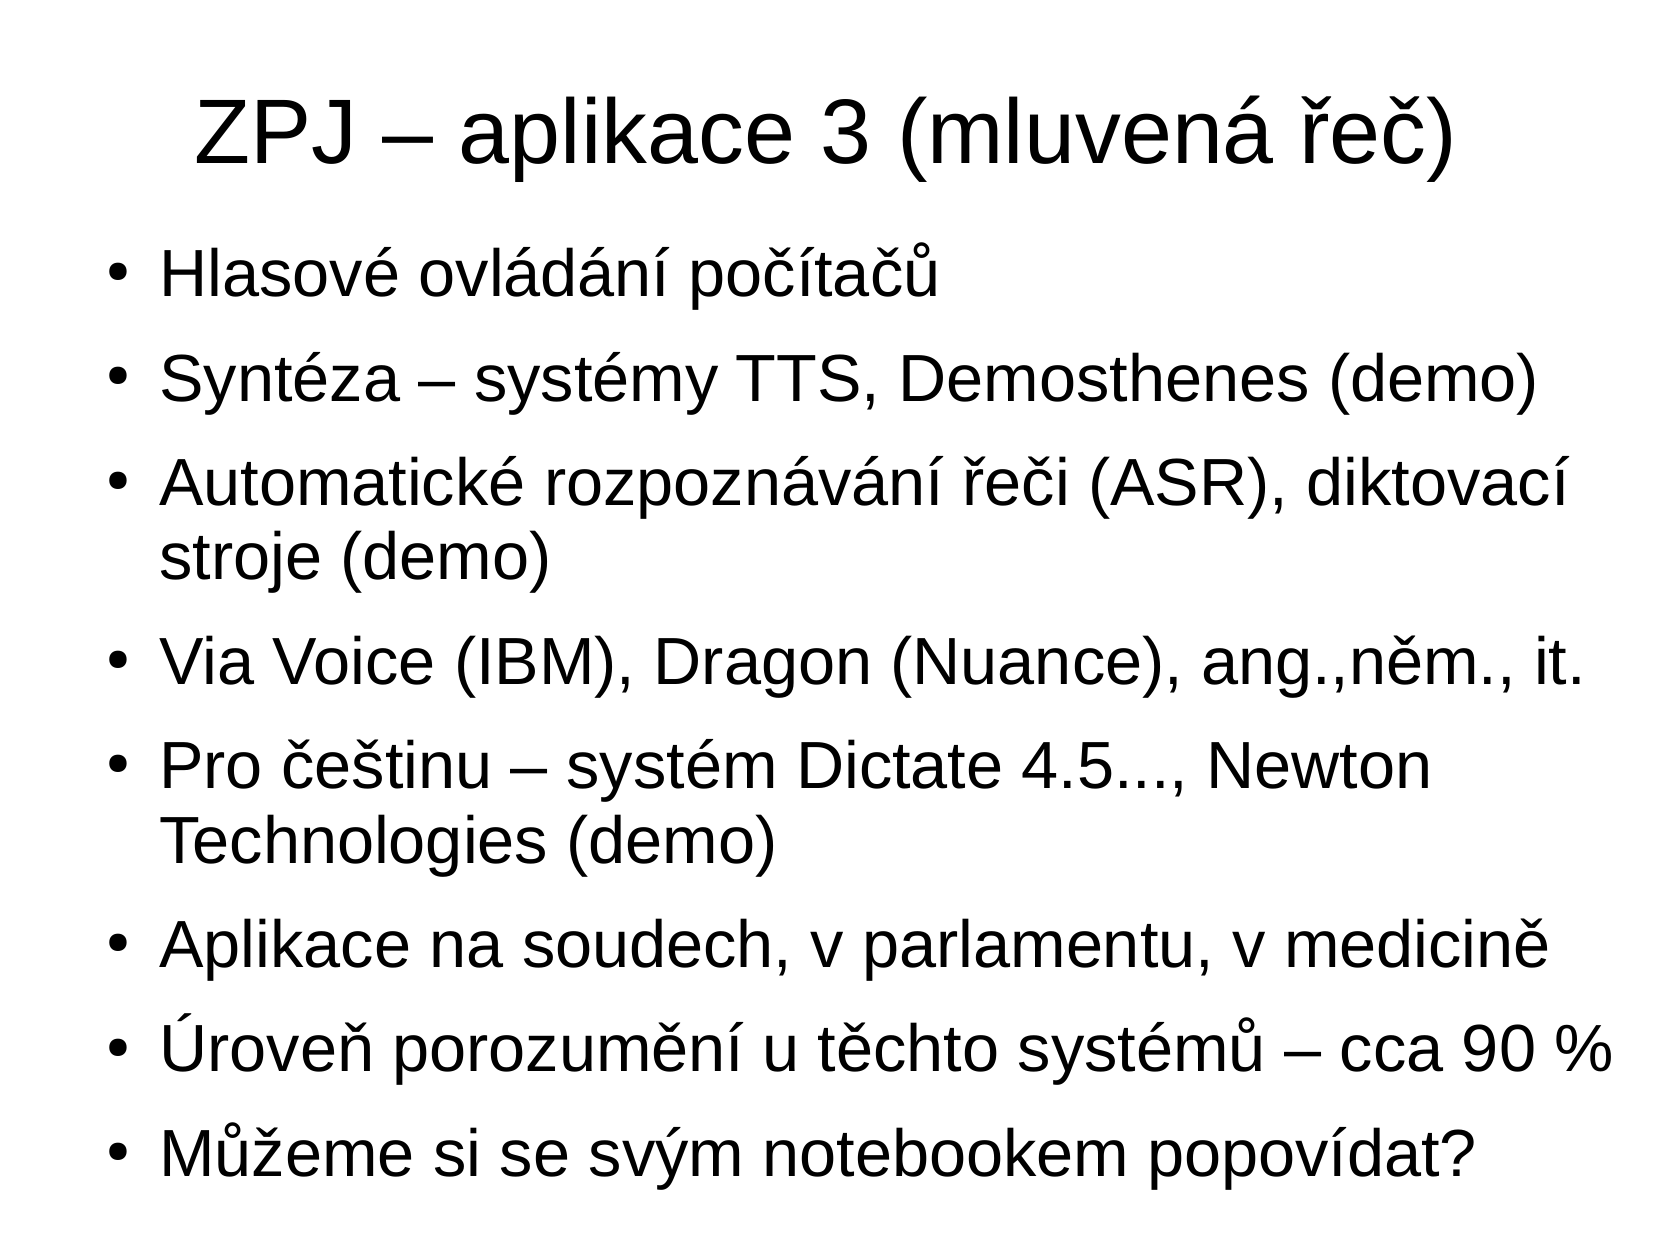

# ZPJ – aplikace 3 (mluvená řeč)
Hlasové ovládání počítačů
Syntéza – systémy TTS, Demosthenes (demo)
Automatické rozpoznávání řeči (ASR), diktovací stroje (demo)
Via Voice (IBM), Dragon (Nuance), ang.,něm., it.
Pro češtinu – systém Dictate 4.5..., Newton Technologies (demo)
Aplikace na soudech, v parlamentu, v medicině
Úroveň porozumění u těchto systémů – cca 90 %
Můžeme si se svým notebookem popovídat?